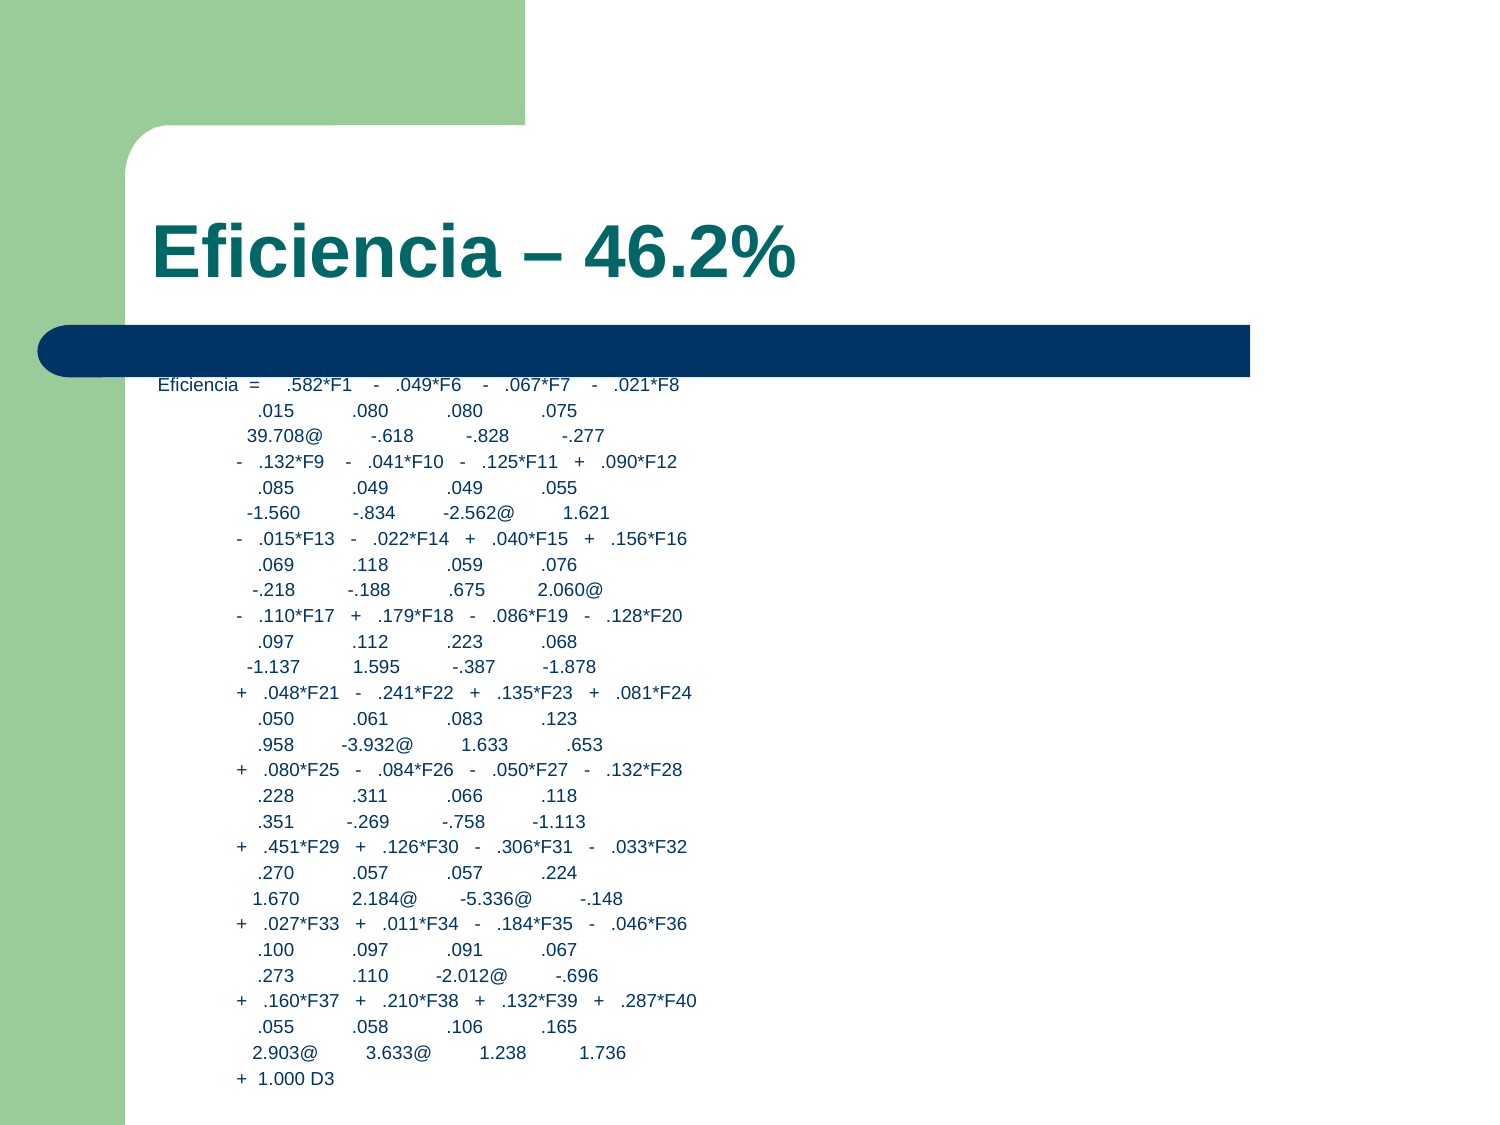

# Eficiencia – 46.2%
 Eficiencia = .582*F1 - .049*F6 - .067*F7 - .021*F8
 .015 .080 .080 .075
 39.708@ -.618 -.828 -.277
 - .132*F9 - .041*F10 - .125*F11 + .090*F12
 .085 .049 .049 .055
 -1.560 -.834 -2.562@ 1.621
 - .015*F13 - .022*F14 + .040*F15 + .156*F16
 .069 .118 .059 .076
 -.218 -.188 .675 2.060@
 - .110*F17 + .179*F18 - .086*F19 - .128*F20
 .097 .112 .223 .068
 -1.137 1.595 -.387 -1.878
 + .048*F21 - .241*F22 + .135*F23 + .081*F24
 .050 .061 .083 .123
 .958 -3.932@ 1.633 .653
 + .080*F25 - .084*F26 - .050*F27 - .132*F28
 .228 .311 .066 .118
 .351 -.269 -.758 -1.113
 + .451*F29 + .126*F30 - .306*F31 - .033*F32
 .270 .057 .057 .224
 1.670 2.184@ -5.336@ -.148
 + .027*F33 + .011*F34 - .184*F35 - .046*F36
 .100 .097 .091 .067
 .273 .110 -2.012@ -.696
 + .160*F37 + .210*F38 + .132*F39 + .287*F40
 .055 .058 .106 .165
 2.903@ 3.633@ 1.238 1.736
 + 1.000 D3